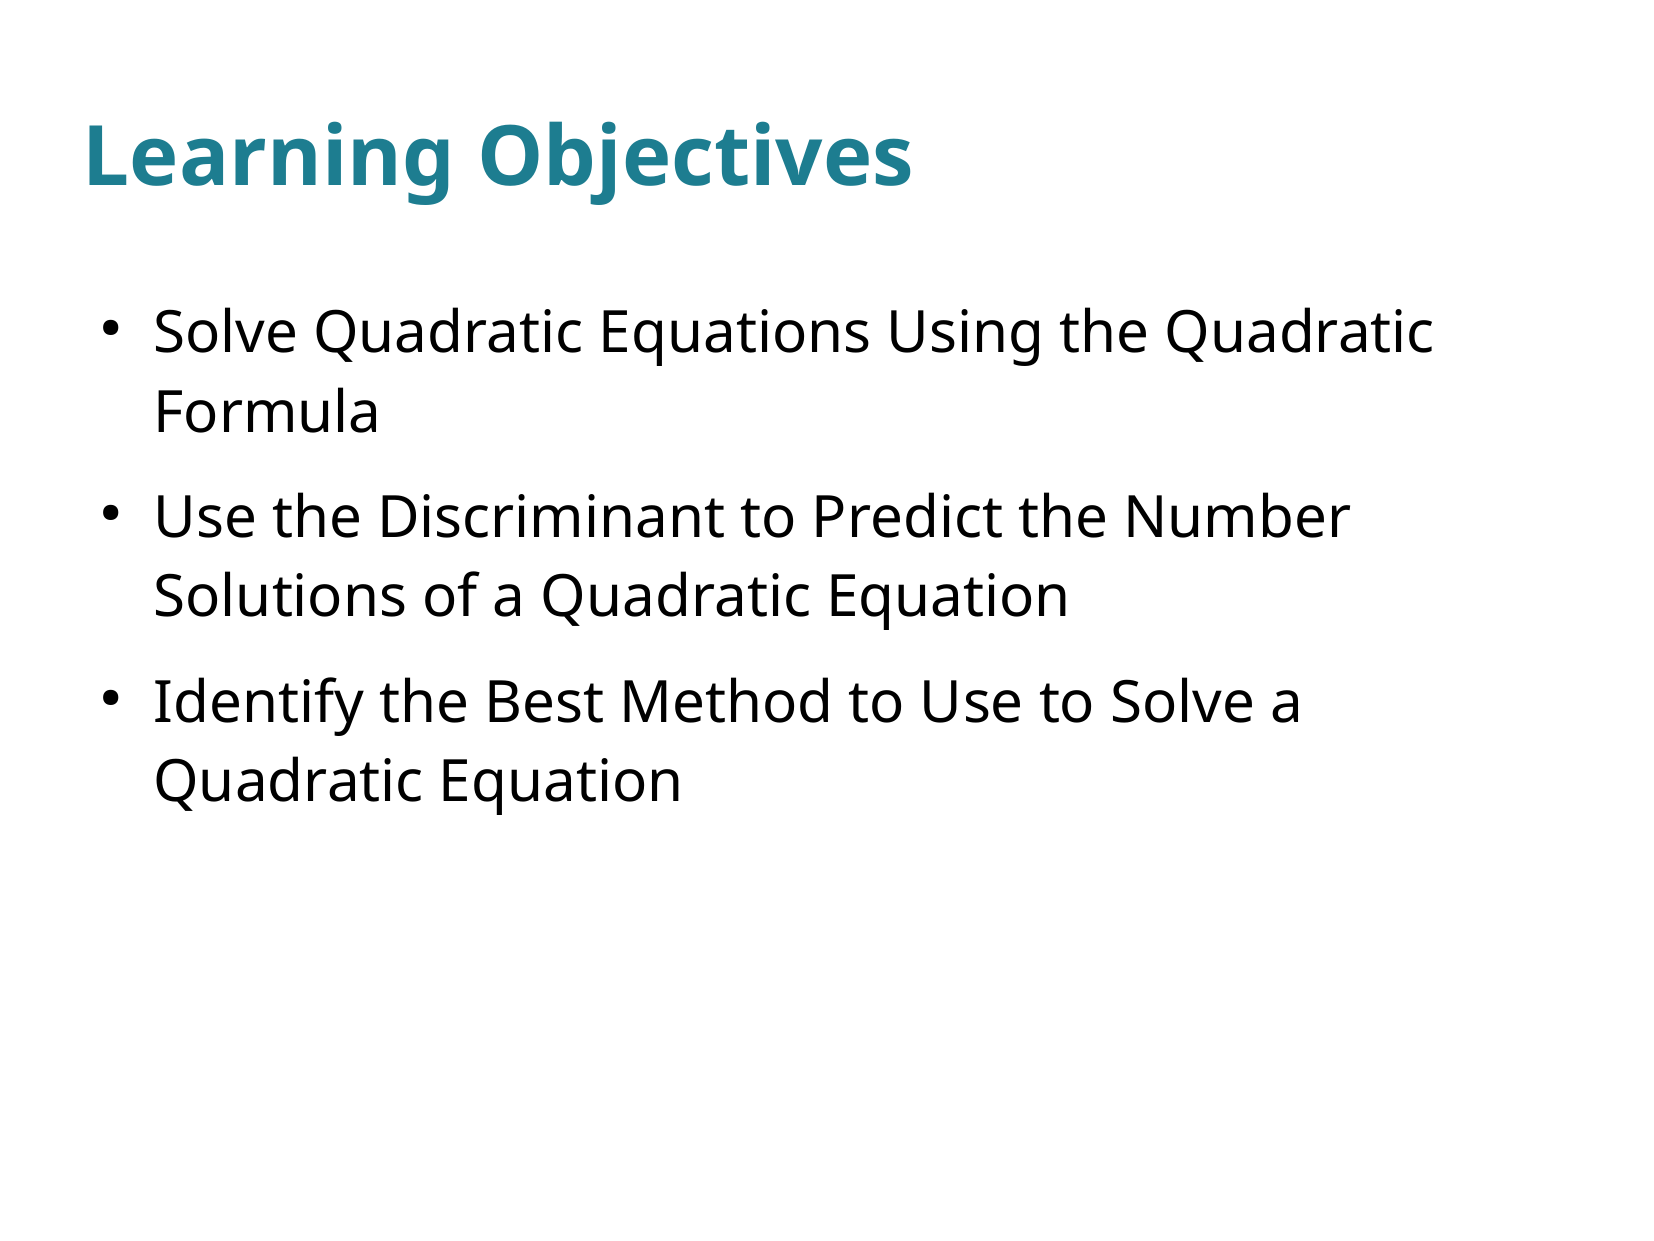

# Learning Objectives
Solve Quadratic Equations Using the Quadratic Formula
Use the Discriminant to Predict the Number Solutions of a Quadratic Equation
Identify the Best Method to Use to Solve a Quadratic Equation